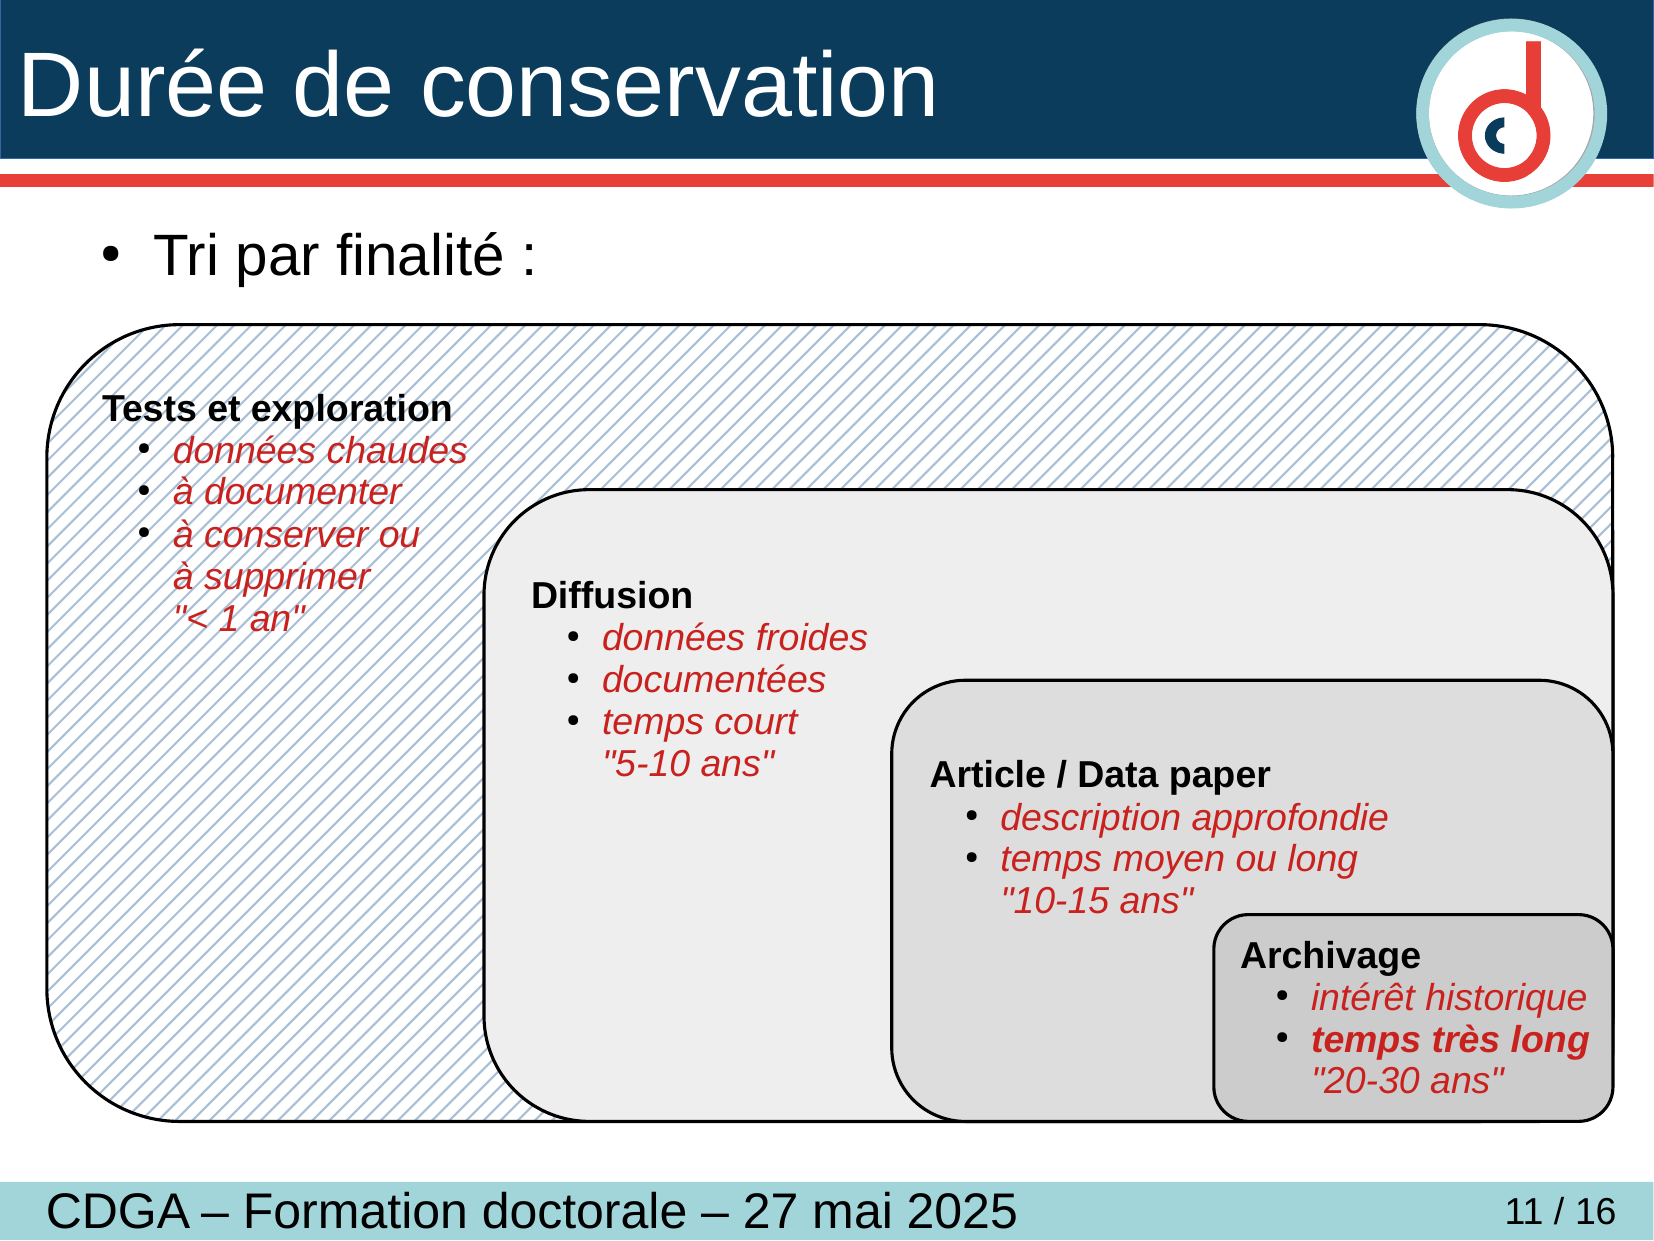

# Durée de conservation
Tri par finalité :
Tests et exploration
données chaudes
à documenter
à conserver ou
à supprimer
"< 1 an"
Diffusion
données froides
documentées
temps court
"5-10 ans"
Article / Data paper
description approfondie
temps moyen ou long
"10-15 ans"
Archivage
intérêt historique
temps très long
"20-30 ans"